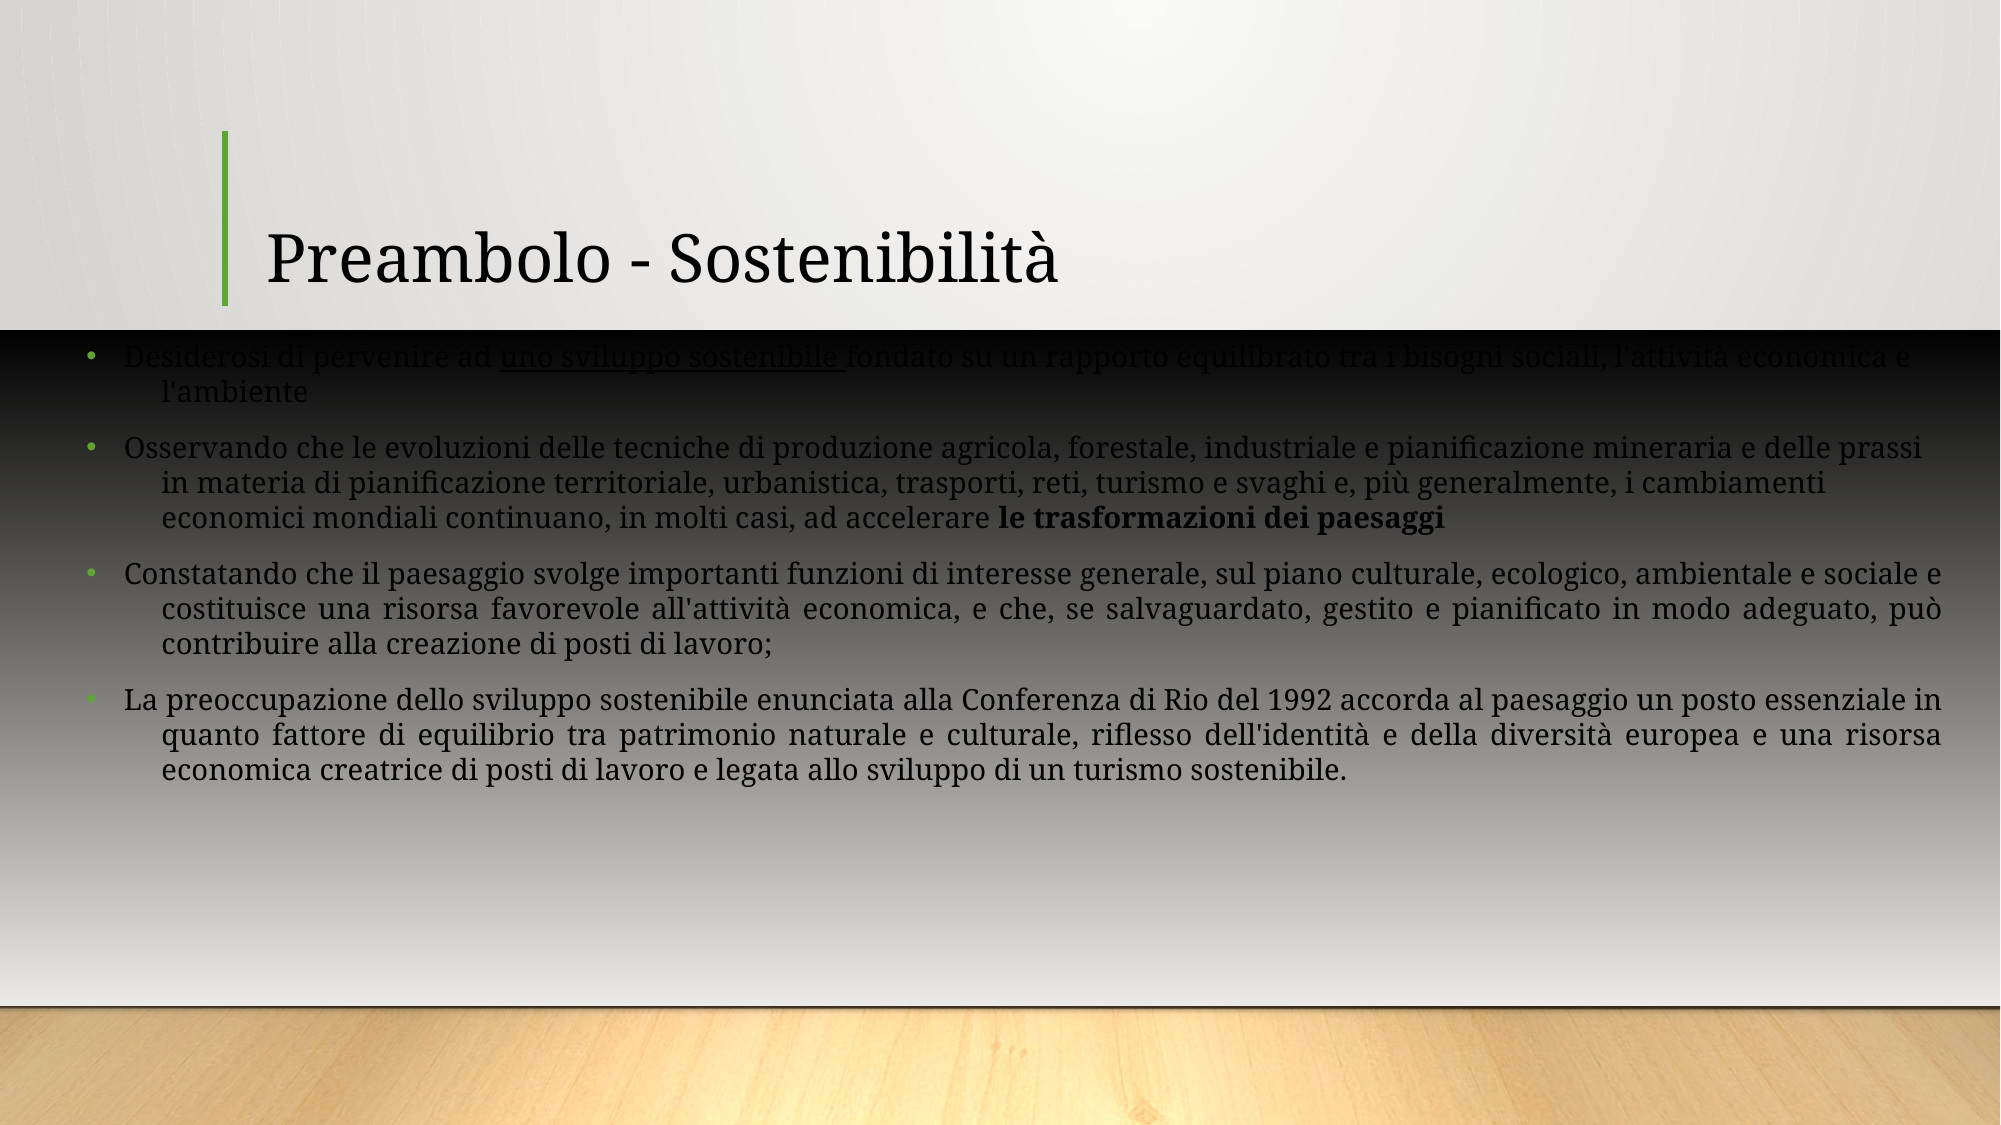

# Preambolo - Sostenibilità
Desiderosi di pervenire ad uno sviluppo sostenibile fondato su un rapporto equilibrato tra i bisogni sociali, l'attività economica e l'ambiente
Osservando che le evoluzioni delle tecniche di produzione agricola, forestale, industriale e pianificazione mineraria e delle prassi in materia di pianificazione territoriale, urbanistica, trasporti, reti, turismo e svaghi e, più generalmente, i cambiamenti economici mondiali continuano, in molti casi, ad accelerare le trasformazioni dei paesaggi
Constatando che il paesaggio svolge importanti funzioni di interesse generale, sul piano culturale, ecologico, ambientale e sociale e costituisce una risorsa favorevole all'attività economica, e che, se salvaguardato, gestito e pianificato in modo adeguato, può contribuire alla creazione di posti di lavoro;
La preoccupazione dello sviluppo sostenibile enunciata alla Conferenza di Rio del 1992 accorda al paesaggio un posto essenziale in quanto fattore di equilibrio tra patrimonio naturale e culturale, riflesso dell'identità e della diversità europea e una risorsa economica creatrice di posti di lavoro e legata allo sviluppo di un turismo sostenibile.